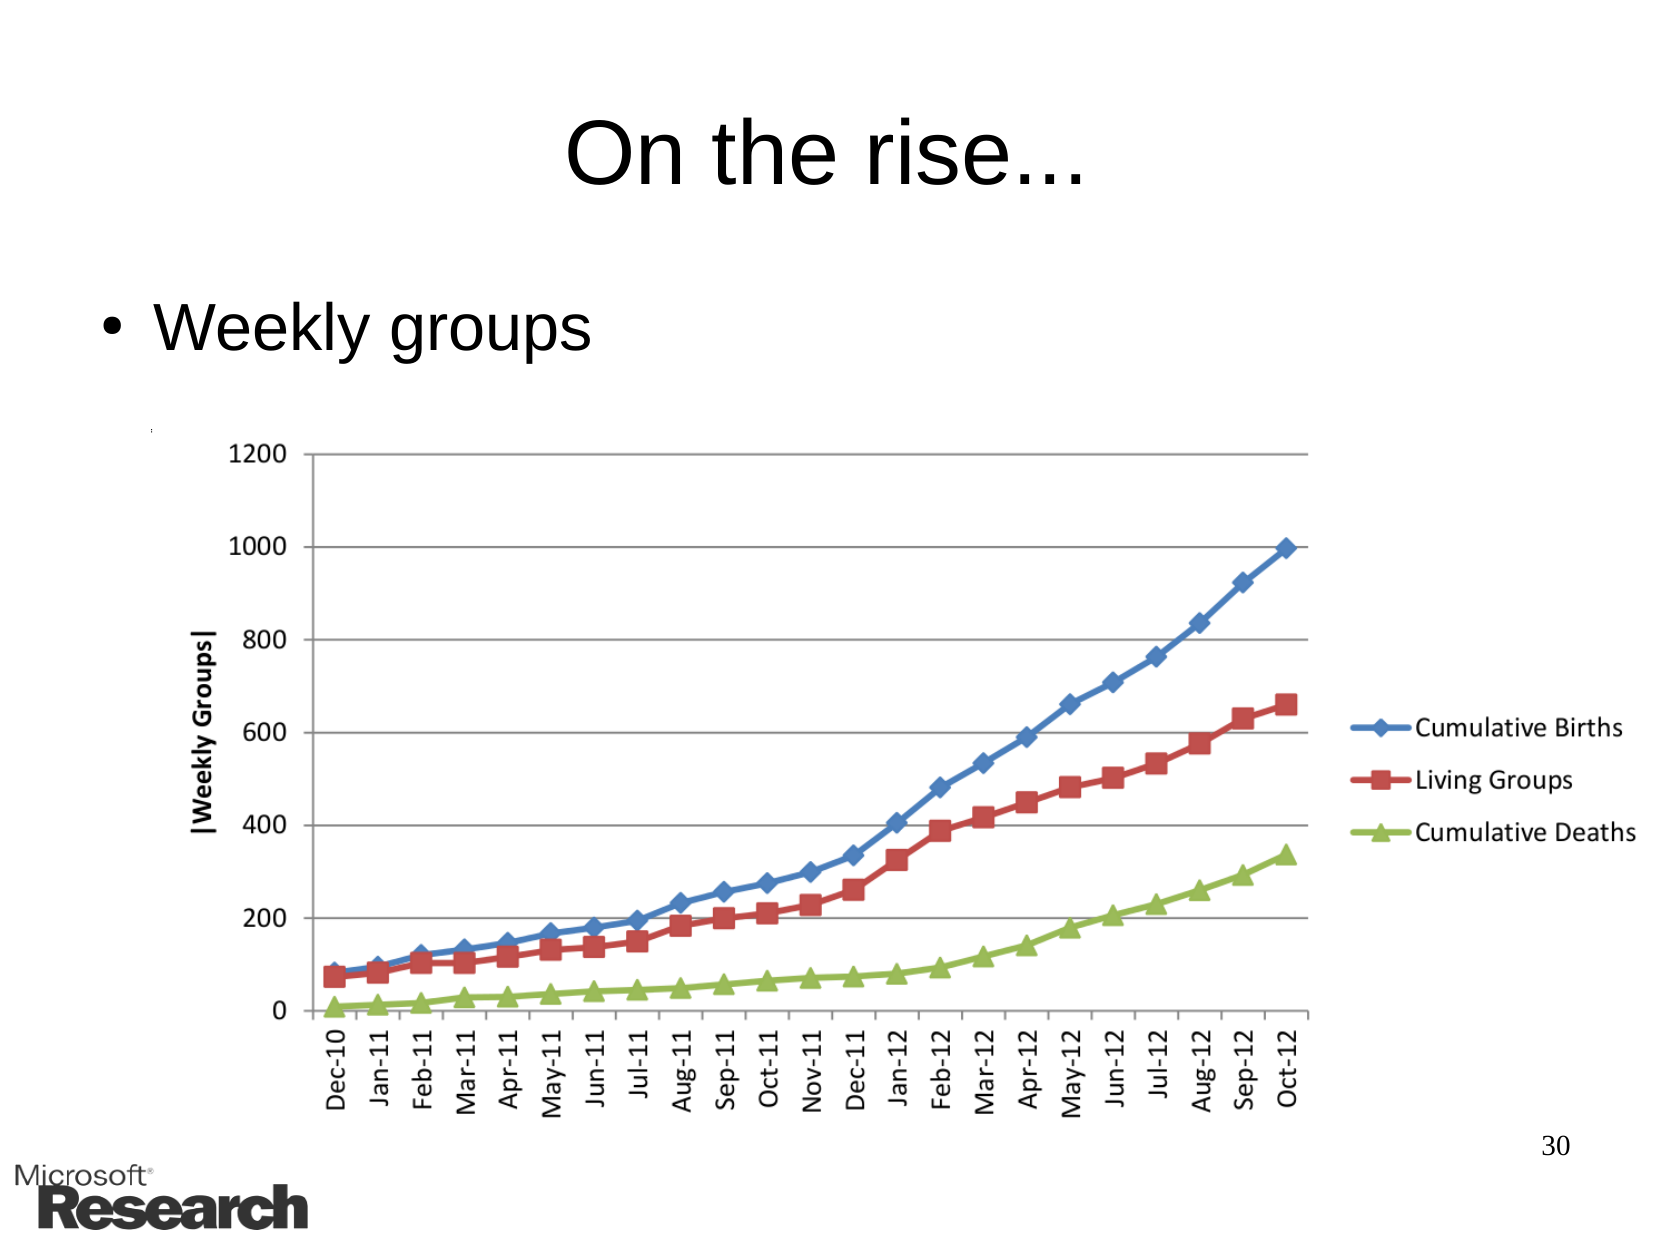

# On the rise...
Weekly groups
30